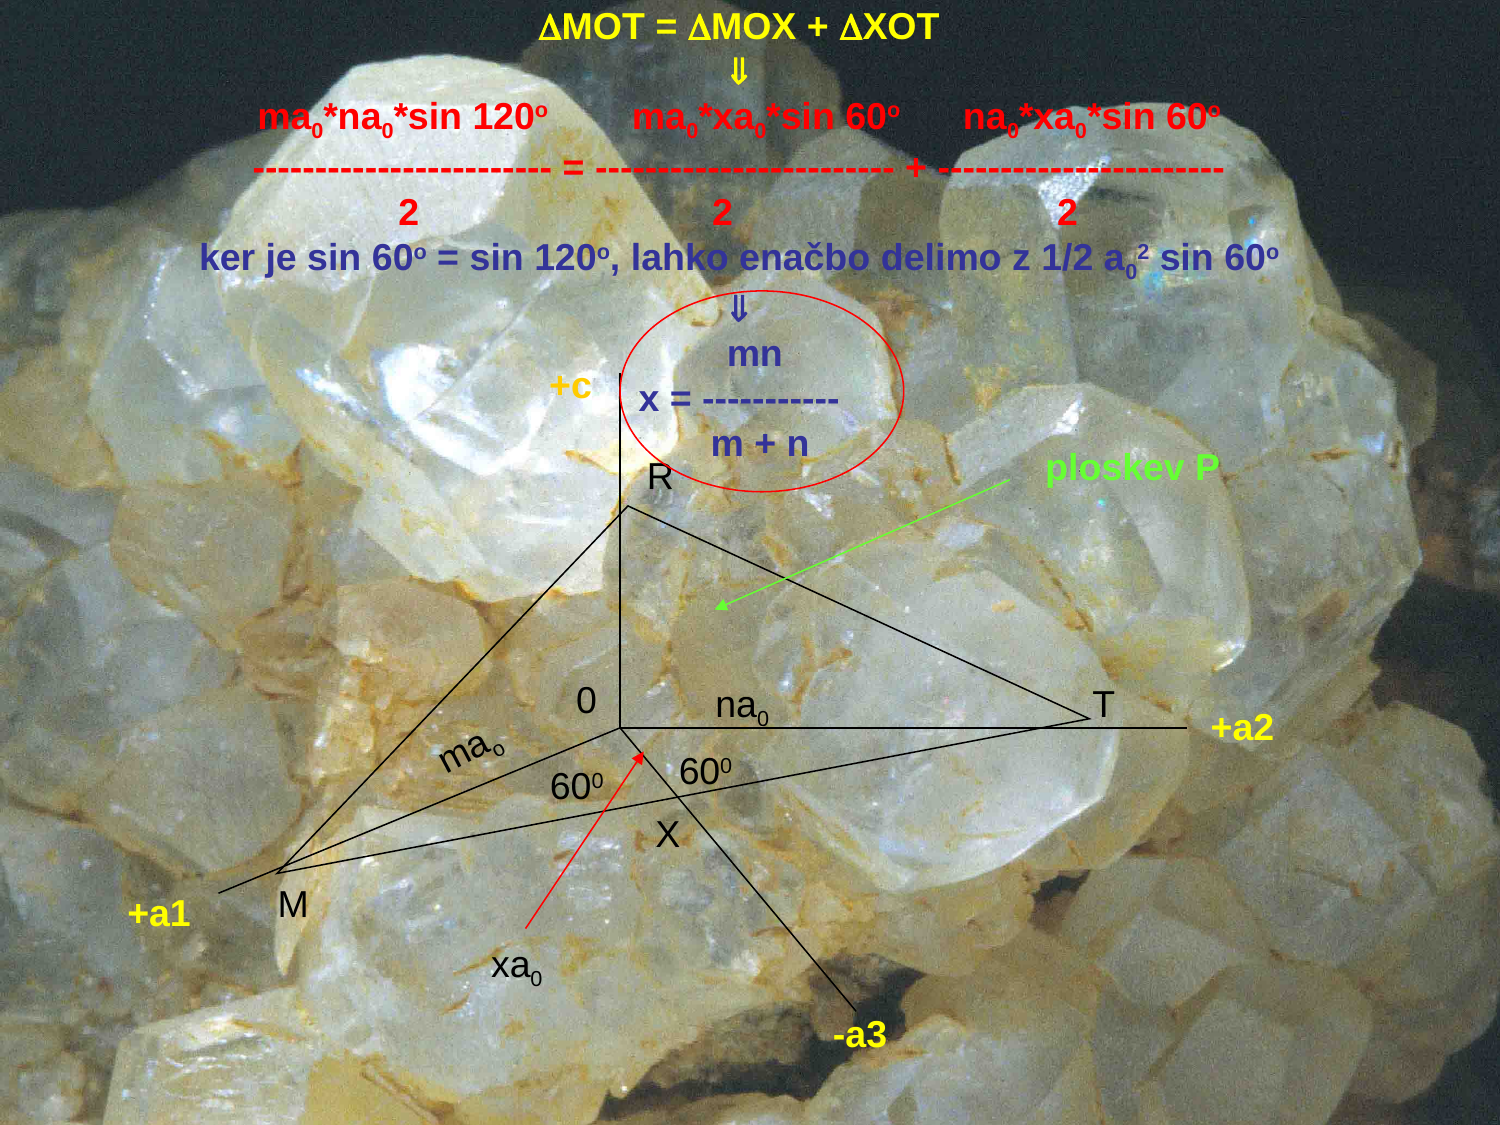

MOT = MOX + XOT

ma0*na0*sin 120o ma0*xa0*sin 60o na0*xa0*sin 60o
------------------------ = ------------------------ + -----------------------
2 2 2
ker je sin 60o = sin 120o, lahko enačbo delimo z 1/2 a02 sin 60o

 mn
x = -----------
 m + n
+c
ploskev P
R
0
na0
T
+a2
mao
600
600
X
M
+a1
xa0
-a3